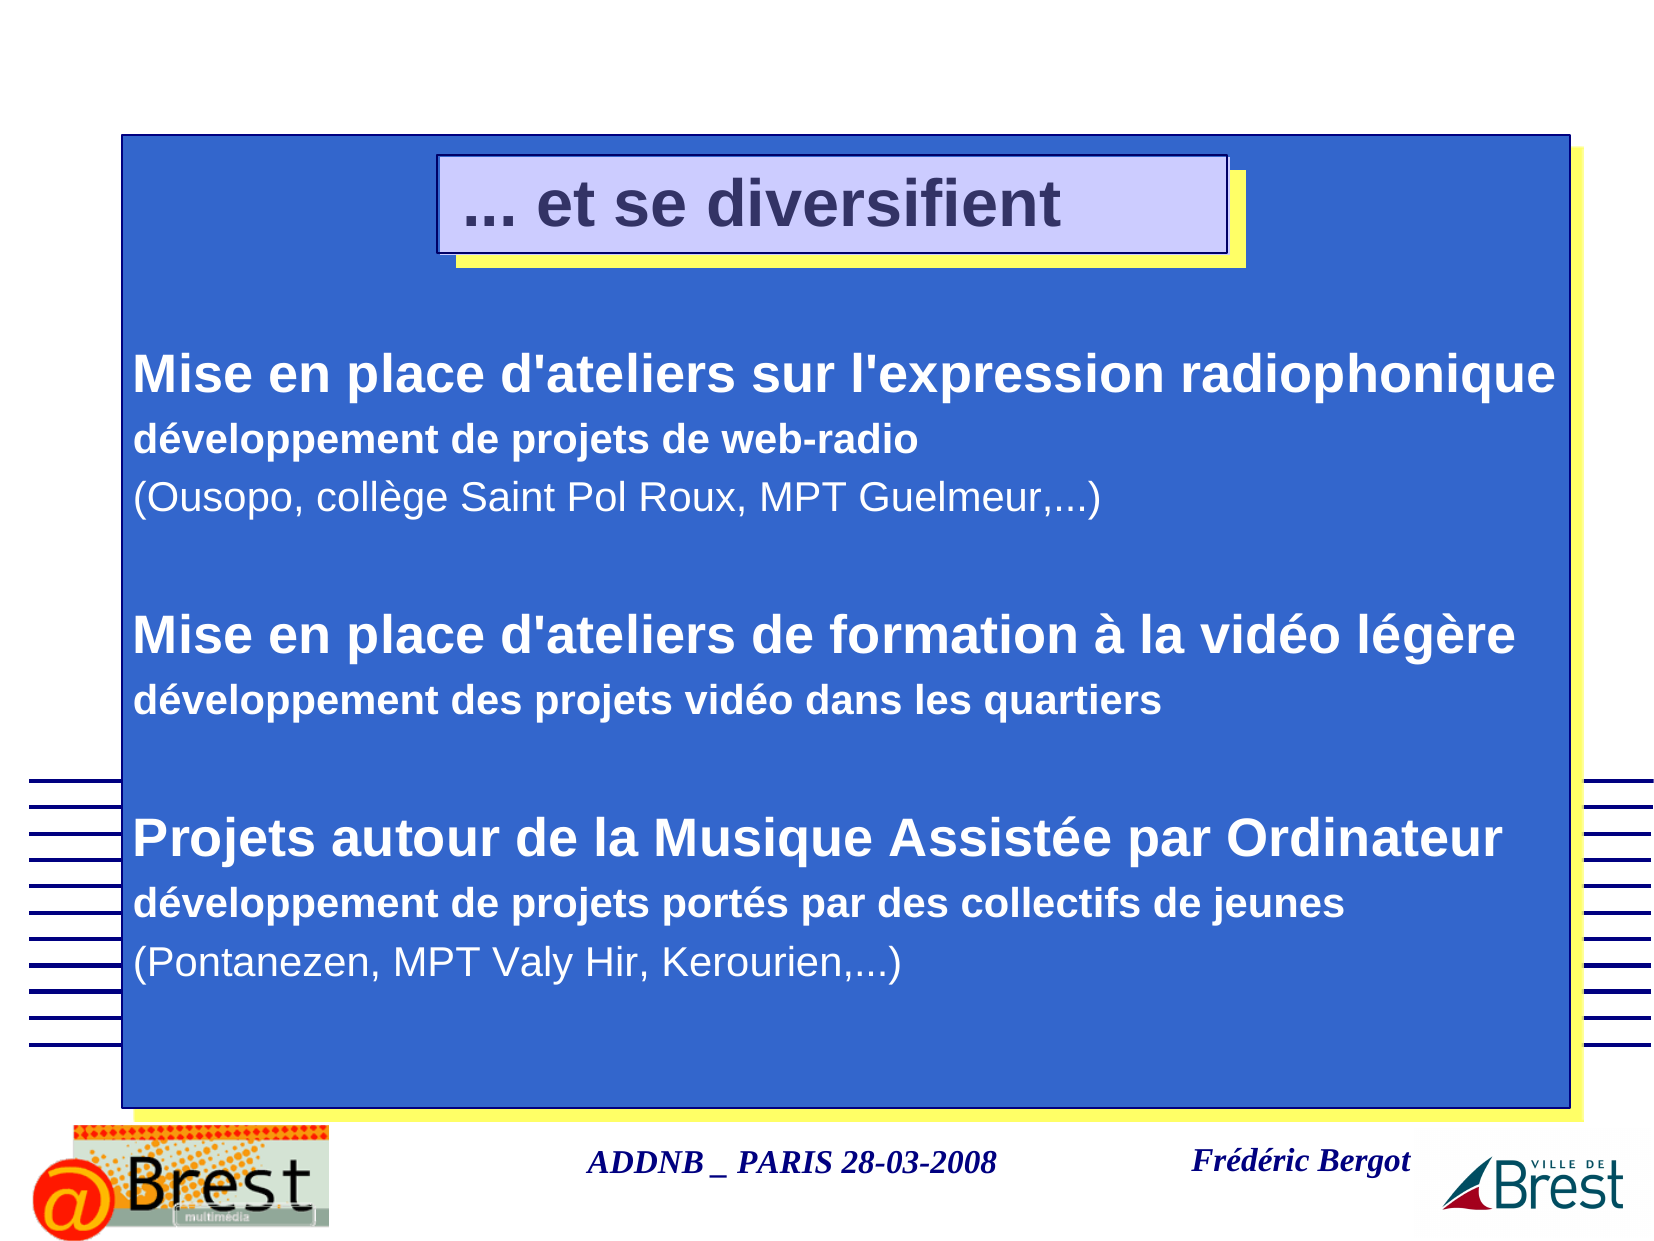

... et se diversifient
2005 :
Etape
de g
é
n
é
Mise en place d'ateliers sur l'expression radiophonique
développement de projets de web-radio
(Ousopo, collège Saint Pol Roux, MPT Guelmeur,...)
Mise en place d'ateliers de formation à la vidéo légère
développement des projets vidéo dans les quartiers
Projets autour de la Musique Assistée par Ordinateur
développement de projets portés par des collectifs de jeunes
(Pontanezen, MPT Valy Hir, Kerourien,...)